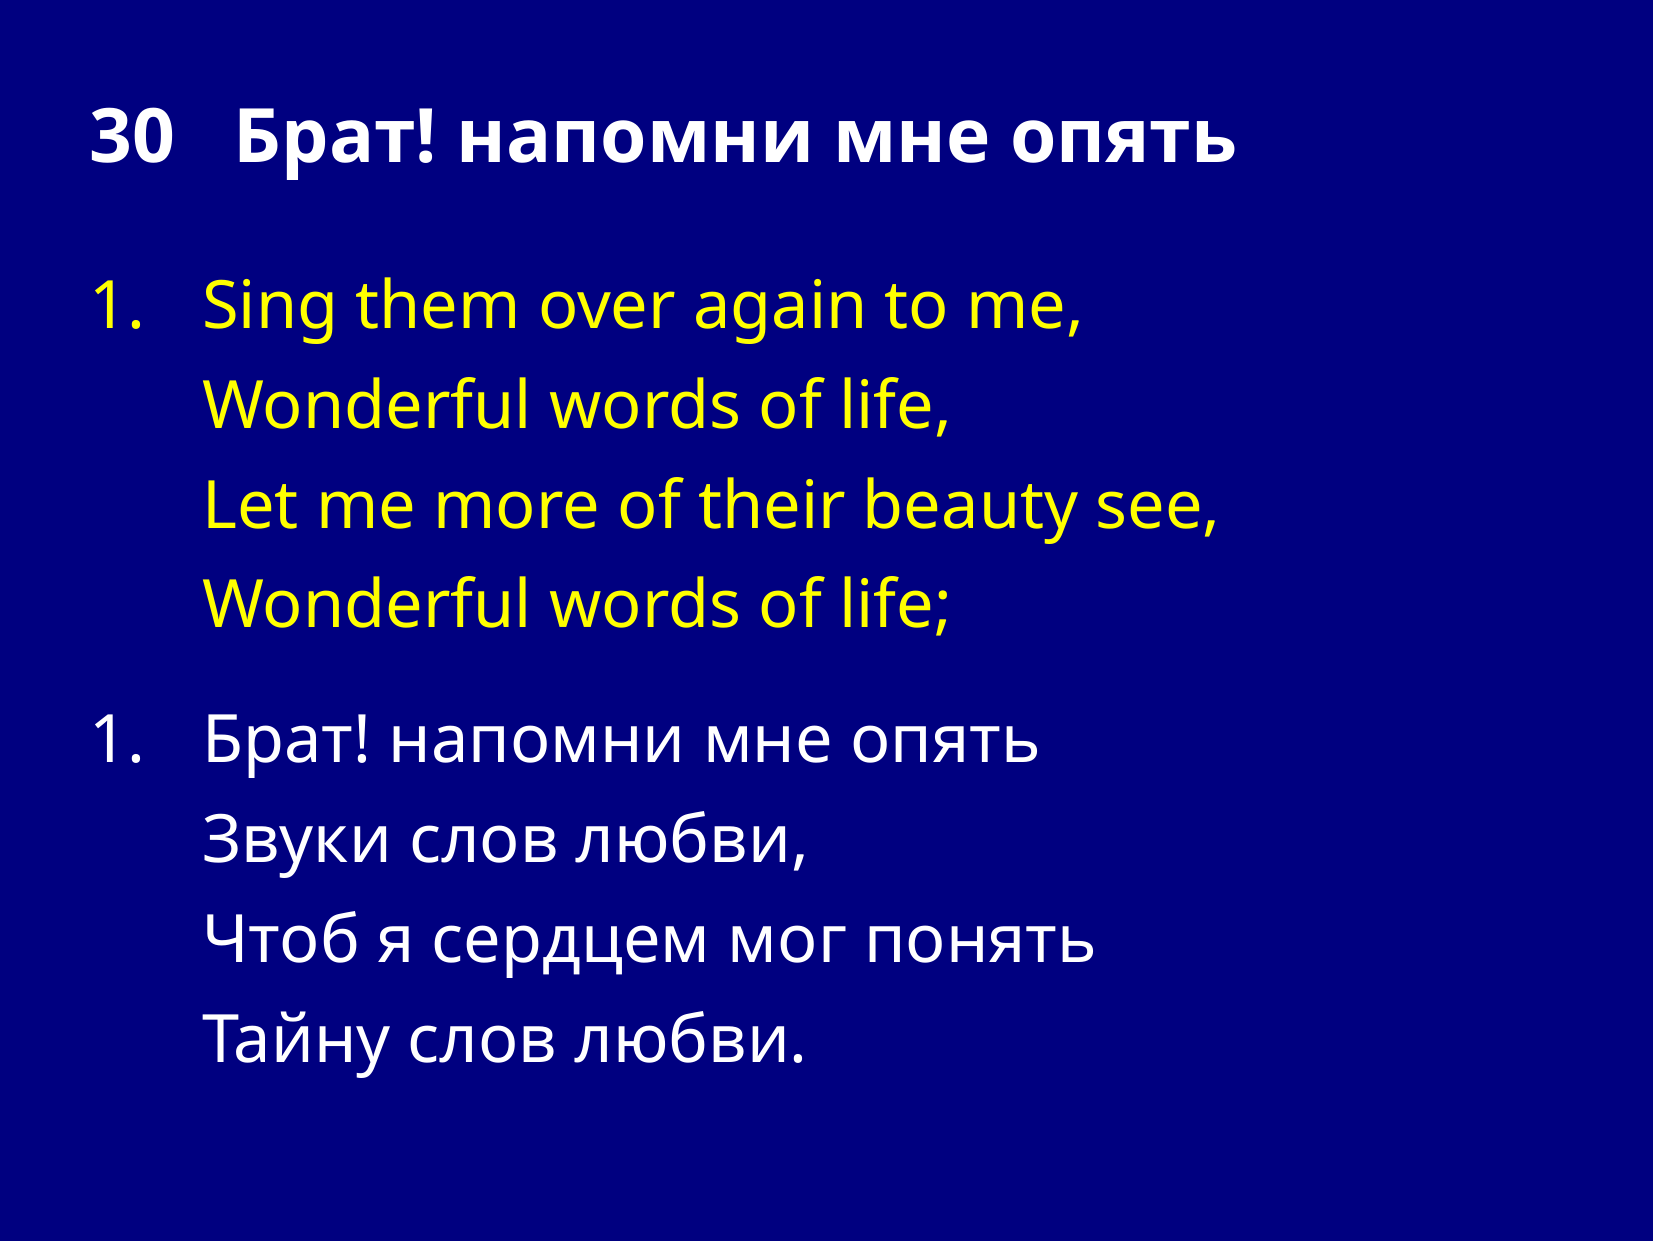

30 Брат! напомни мне опять
1.	Sing them over again to me,
	Wonderful words of life,
	Let me more of their beauty see,
	Wonderful words of life;
1.	Брат! напомни мне опять
	Звуки слов любви,
	Чтоб я сердцем мог понять
	Тайну слов любви.